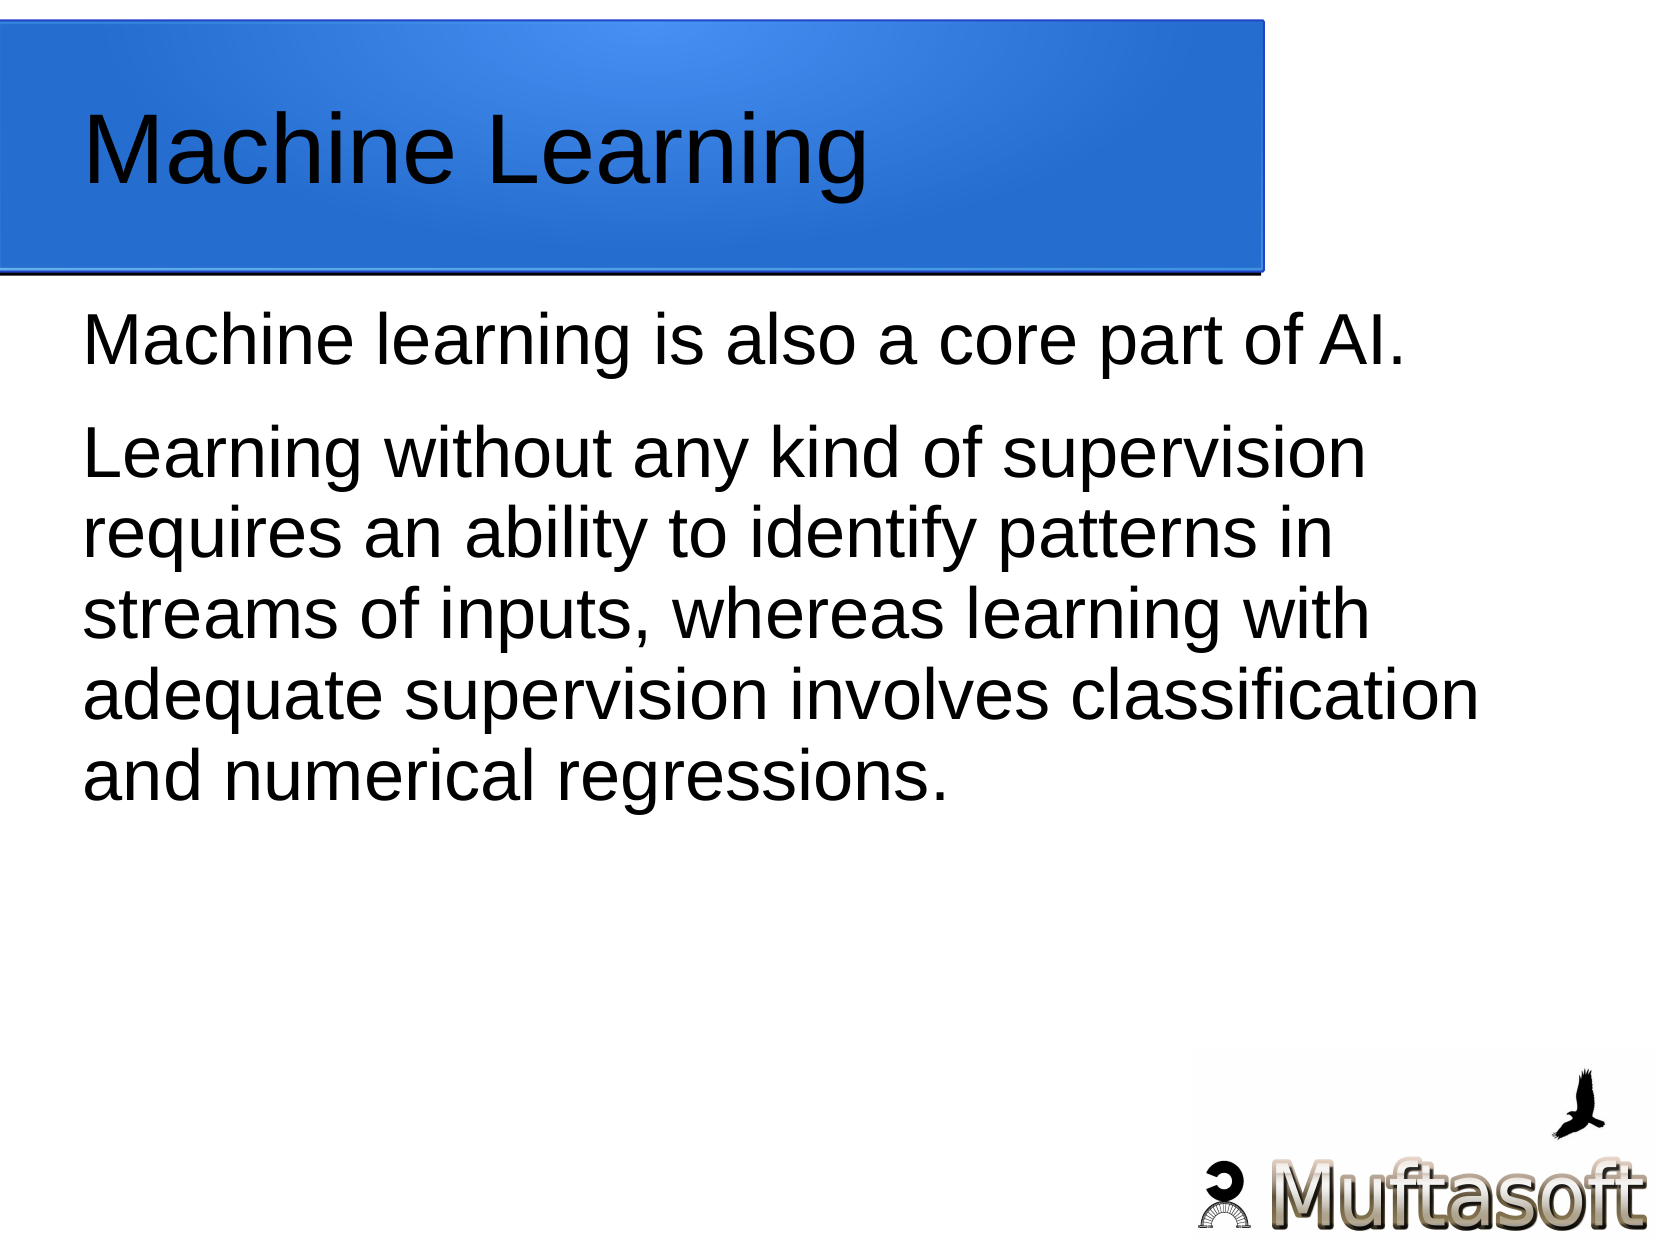

# Machine Learning
Machine learning is also a core part of AI.
Learning without any kind of supervision requires an ability to identify patterns in streams of inputs, whereas learning with adequate supervision involves classification and numerical regressions.